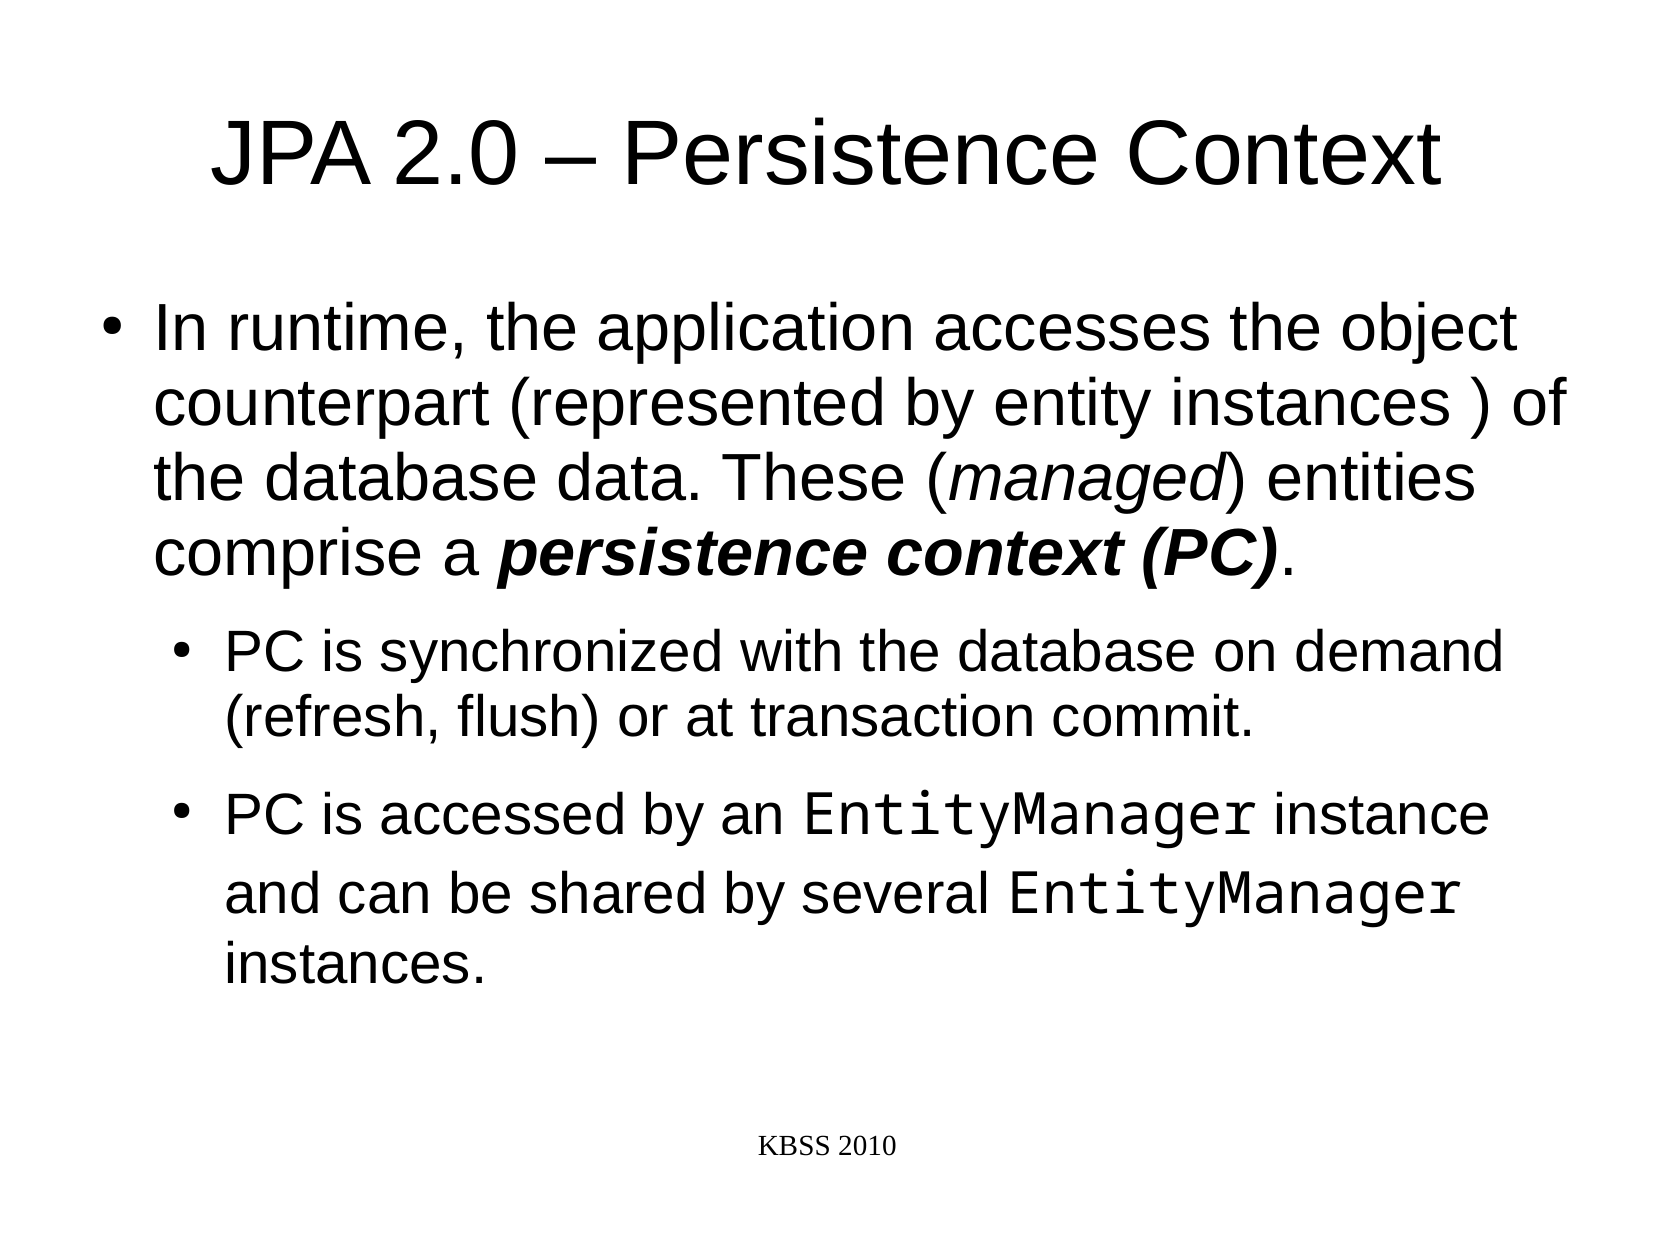

# JPA 2.0 – Persistence Context
In runtime, the application accesses the object counterpart (represented by entity instances ) of the database data. These (managed) entities comprise a persistence context (PC).
PC is synchronized with the database on demand (refresh, flush) or at transaction commit.
PC is accessed by an EntityManager instance and can be shared by several EntityManager instances.
KBSS 2010